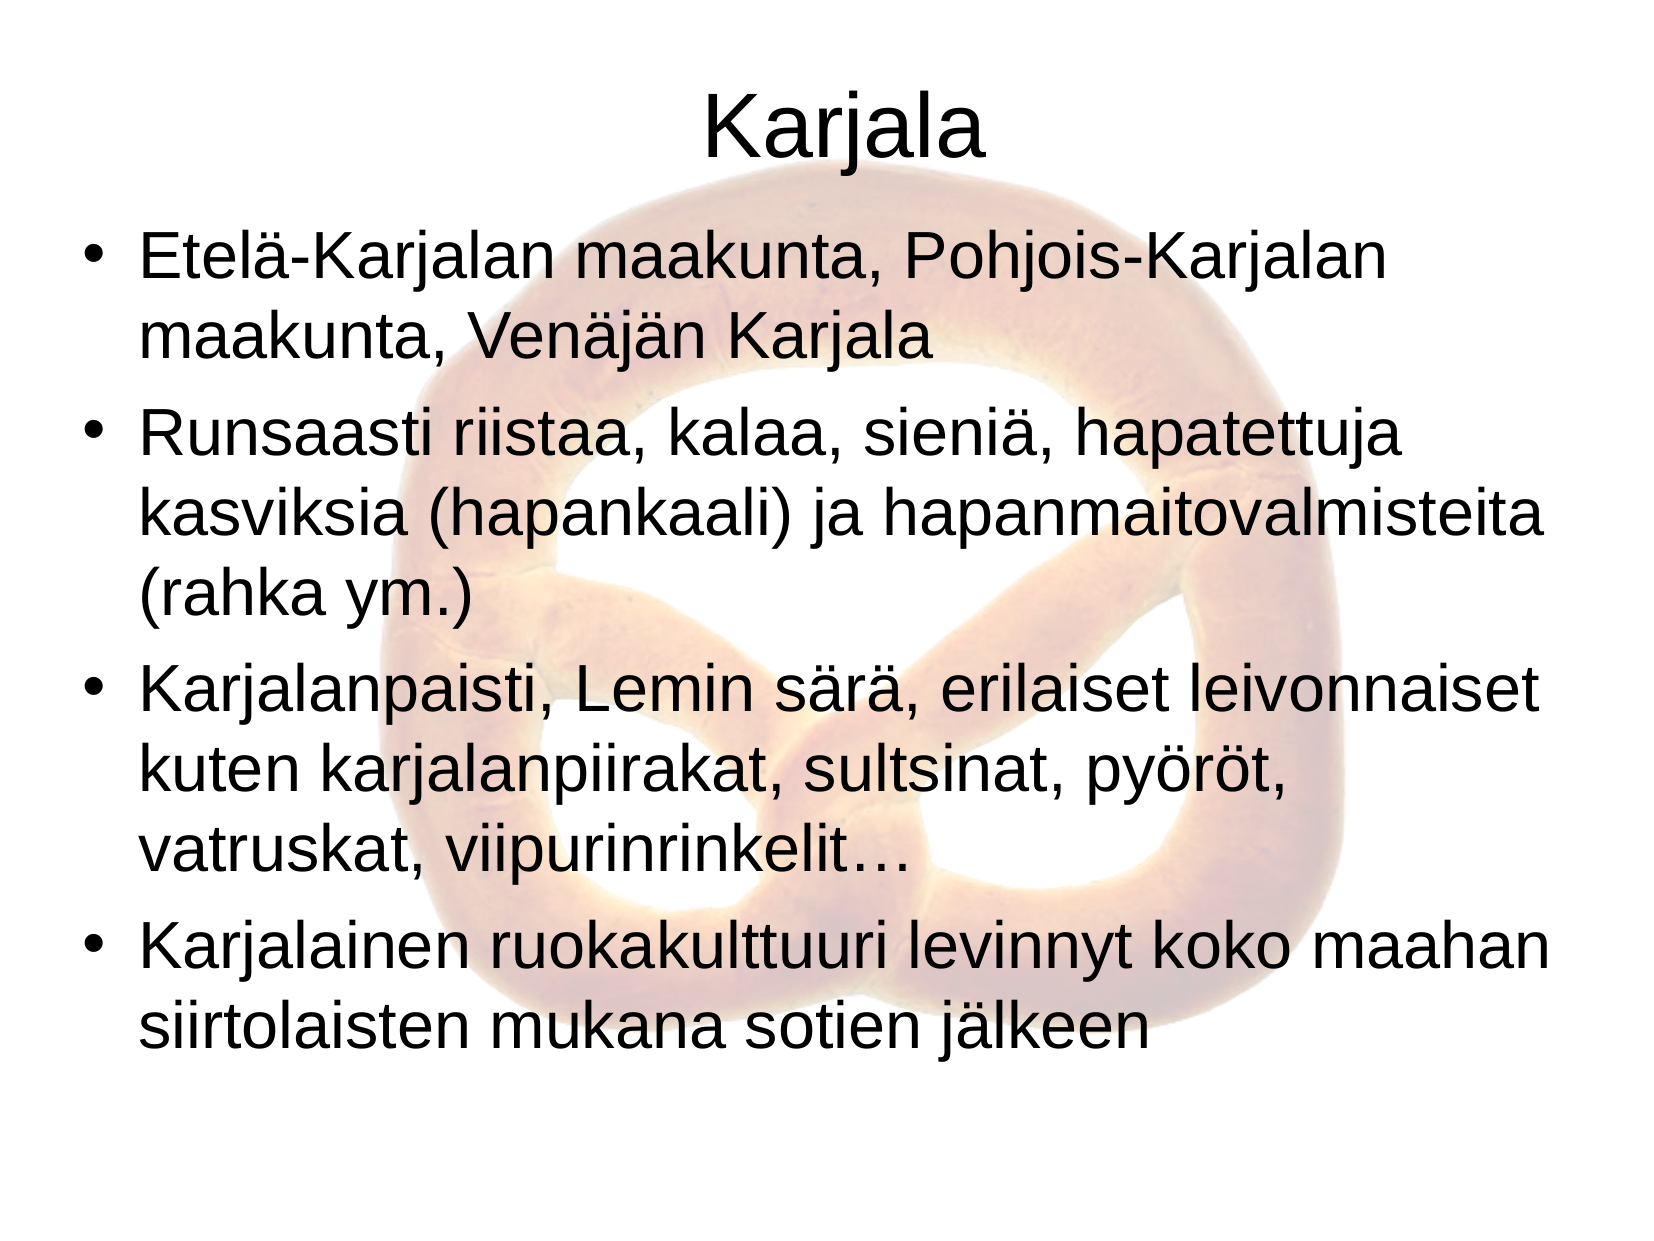

Karjala
Etelä-Karjalan maakunta, Pohjois-Karjalan maakunta, Venäjän Karjala
Runsaasti riistaa, kalaa, sieniä, hapatettuja kasviksia (hapankaali) ja hapanmaitovalmisteita (rahka ym.)
Karjalanpaisti, Lemin särä, erilaiset leivonnaiset kuten karjalanpiirakat, sultsinat, pyöröt, vatruskat, viipurinrinkelit…
Karjalainen ruokakulttuuri levinnyt koko maahan siirtolaisten mukana sotien jälkeen